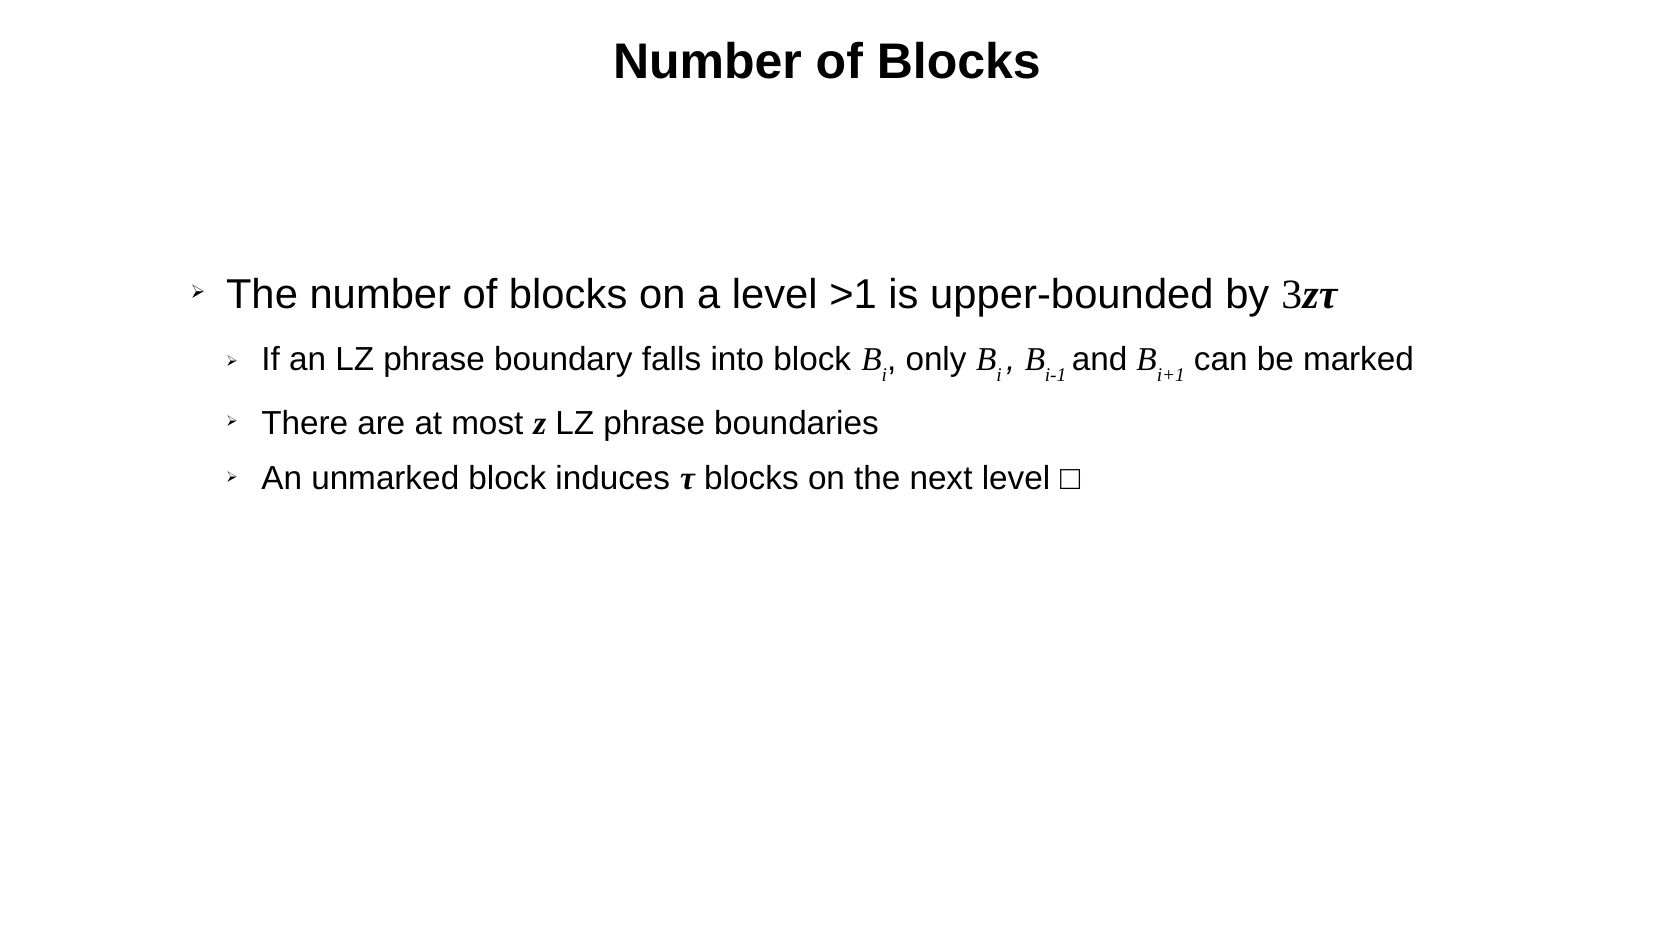

Number of Blocks
The number of blocks on a level >1 is upper-bounded by 3zτ
If an LZ phrase boundary falls into block Bi, only Bi , Bi-1 and Bi+1 can be marked
There are at most z LZ phrase boundaries
An unmarked block induces τ blocks on the next level □